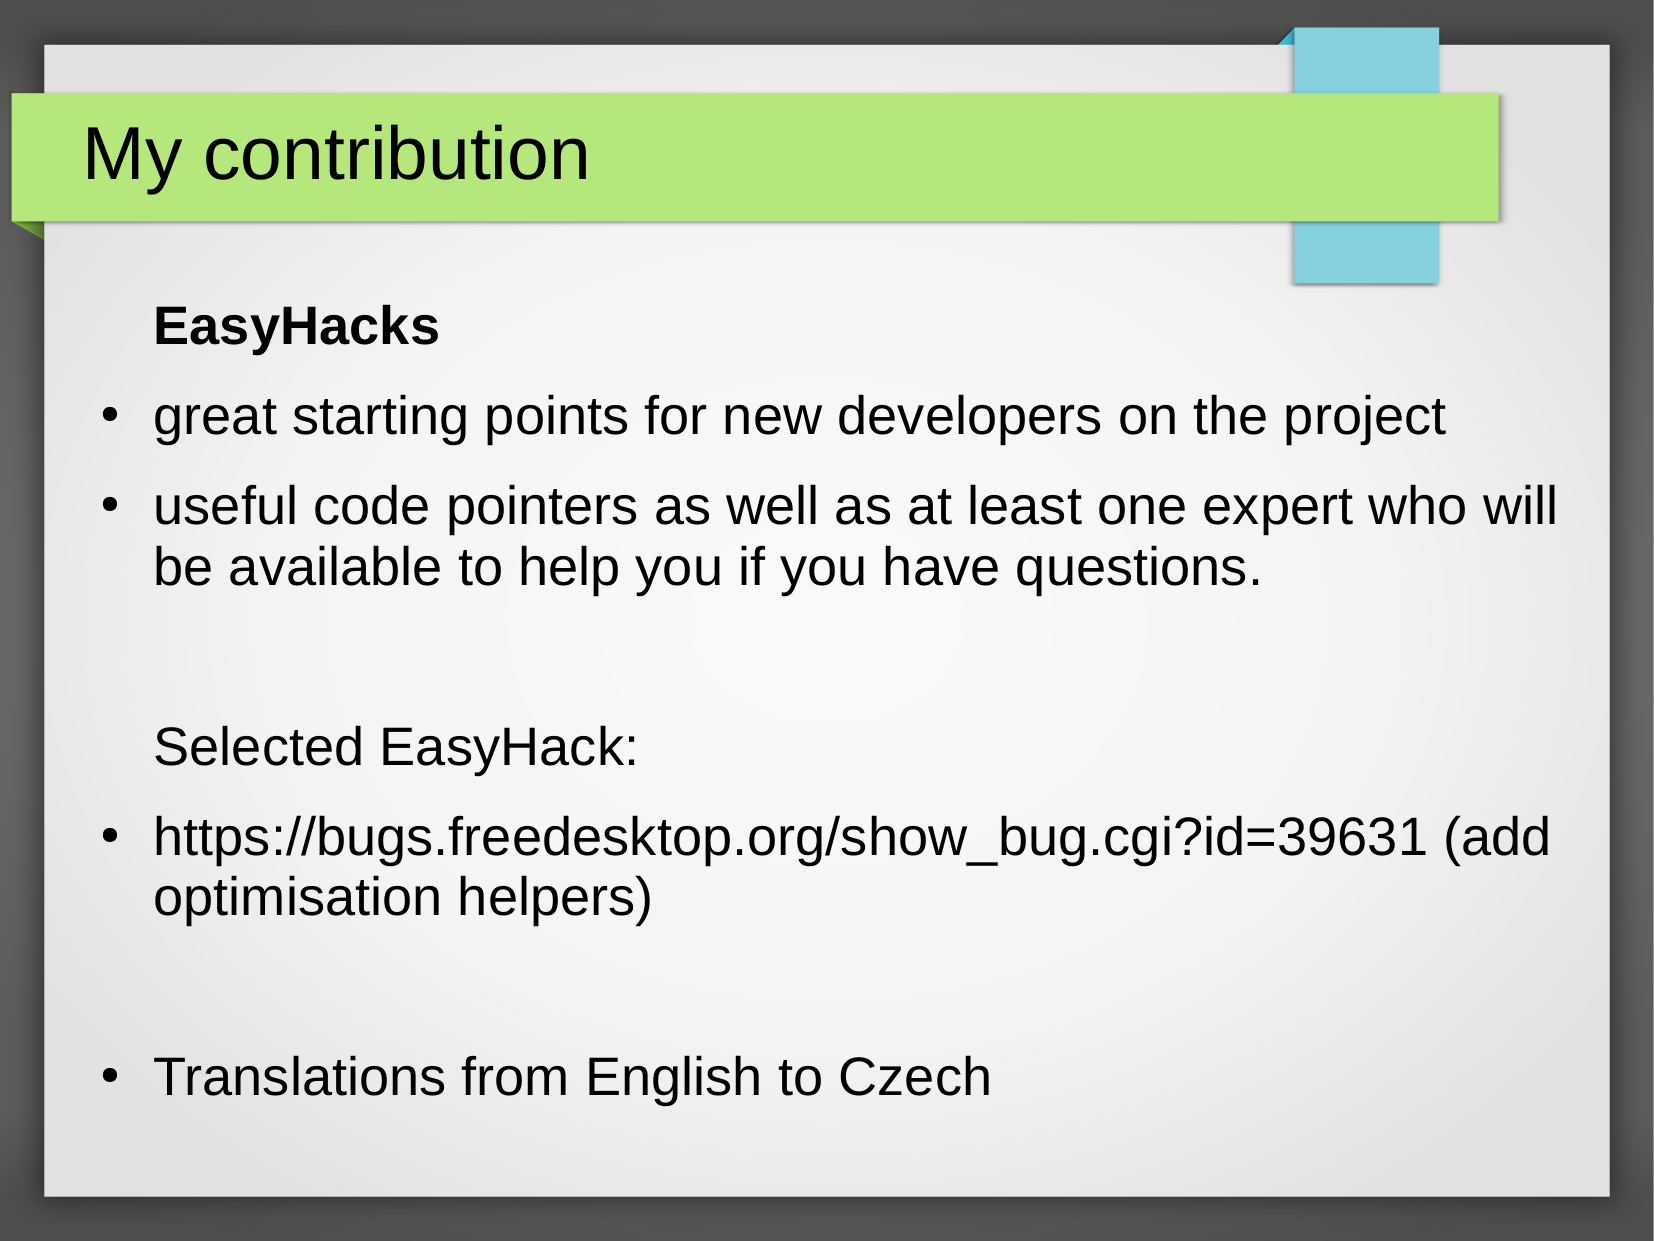

# My contribution
EasyHacks
great starting points for new developers on the project
useful code pointers as well as at least one expert who will be available to help you if you have questions.
Selected EasyHack:
https://bugs.freedesktop.org/show_bug.cgi?id=39631 (add optimisation helpers)
Translations from English to Czech